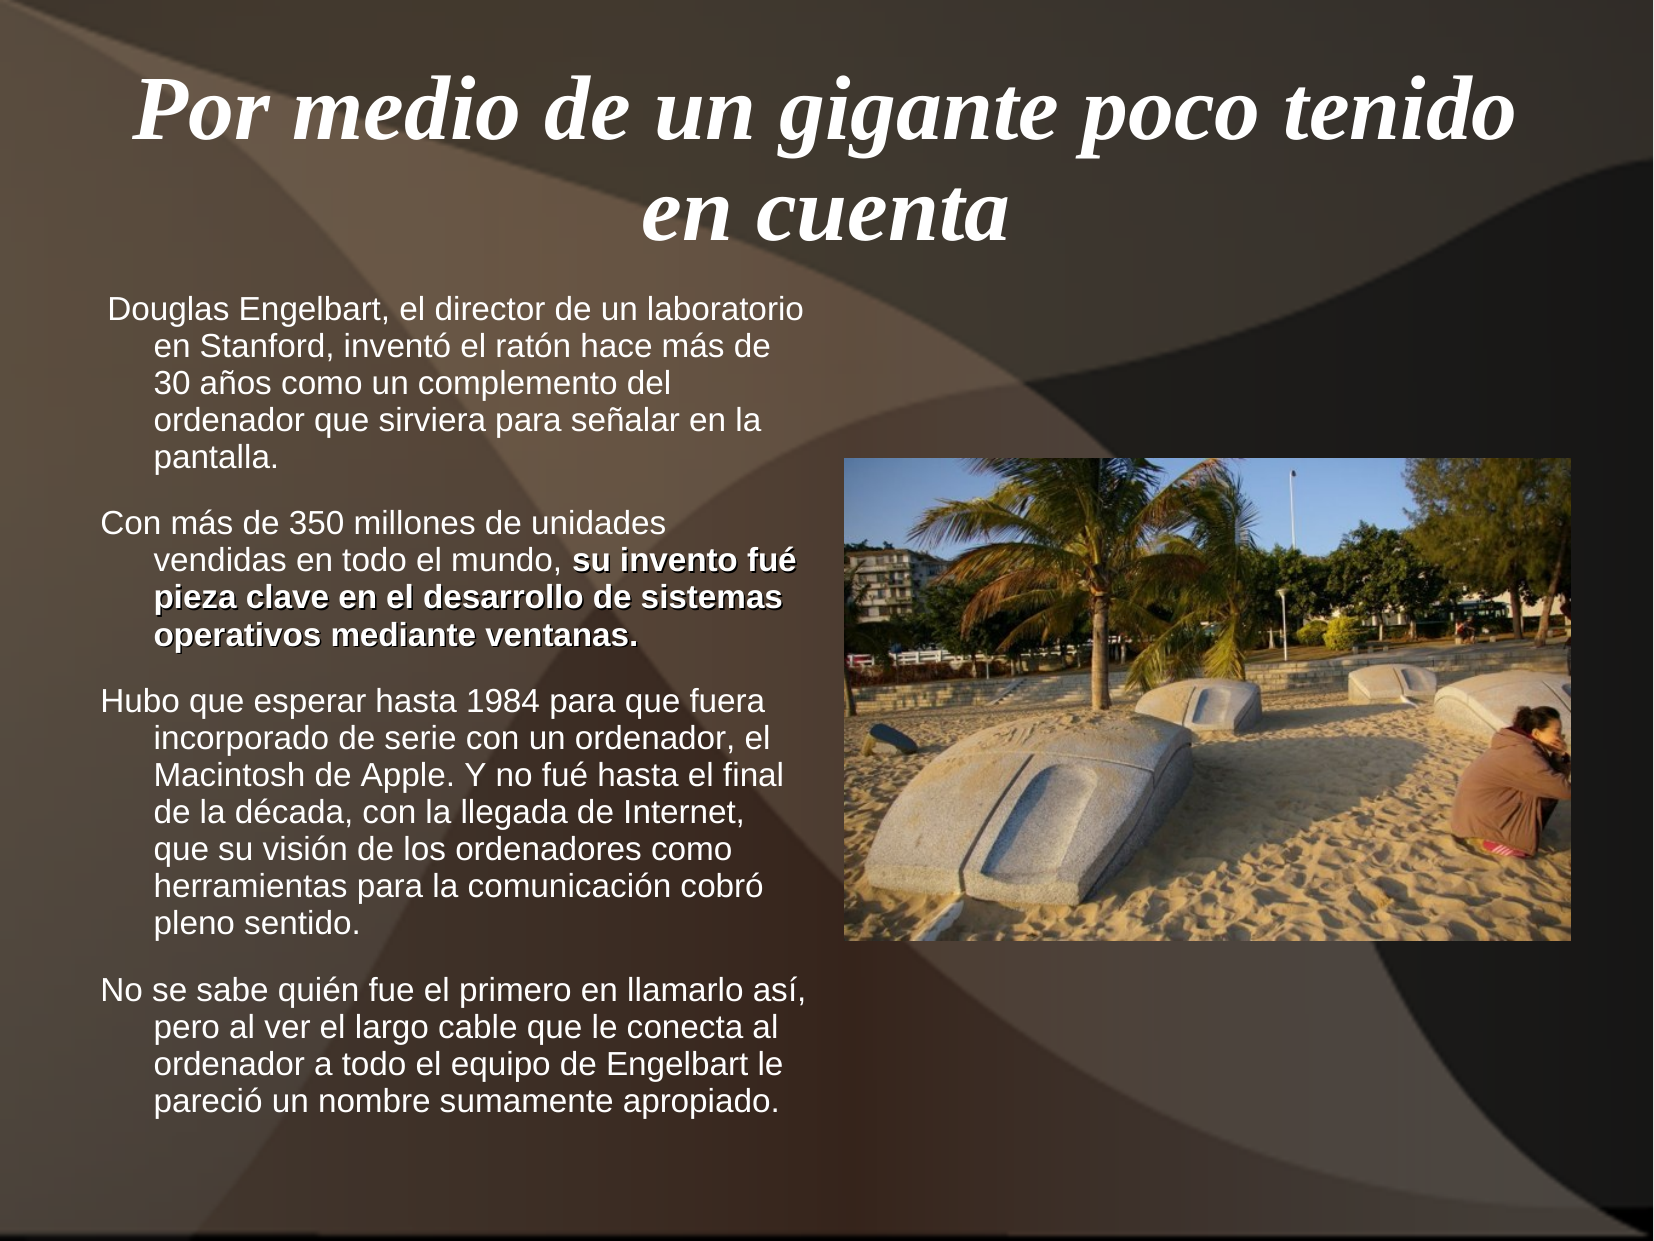

# Por medio de un gigante poco tenido en cuenta
 Douglas Engelbart, el director de un laboratorio en Stanford, inventó el ratón hace más de 30 años como un complemento del ordenador que sirviera para señalar en la pantalla.
Con más de 350 millones de unidades vendidas en todo el mundo, su invento fué pieza clave en el desarrollo de sistemas operativos mediante ventanas.
Hubo que esperar hasta 1984 para que fuera incorporado de serie con un ordenador, el Macintosh de Apple. Y no fué hasta el final de la década, con la llegada de Internet, que su visión de los ordenadores como herramientas para la comunicación cobró pleno sentido.
No se sabe quién fue el primero en llamarlo así, pero al ver el largo cable que le conecta al ordenador a todo el equipo de Engelbart le pareció un nombre sumamente apropiado.